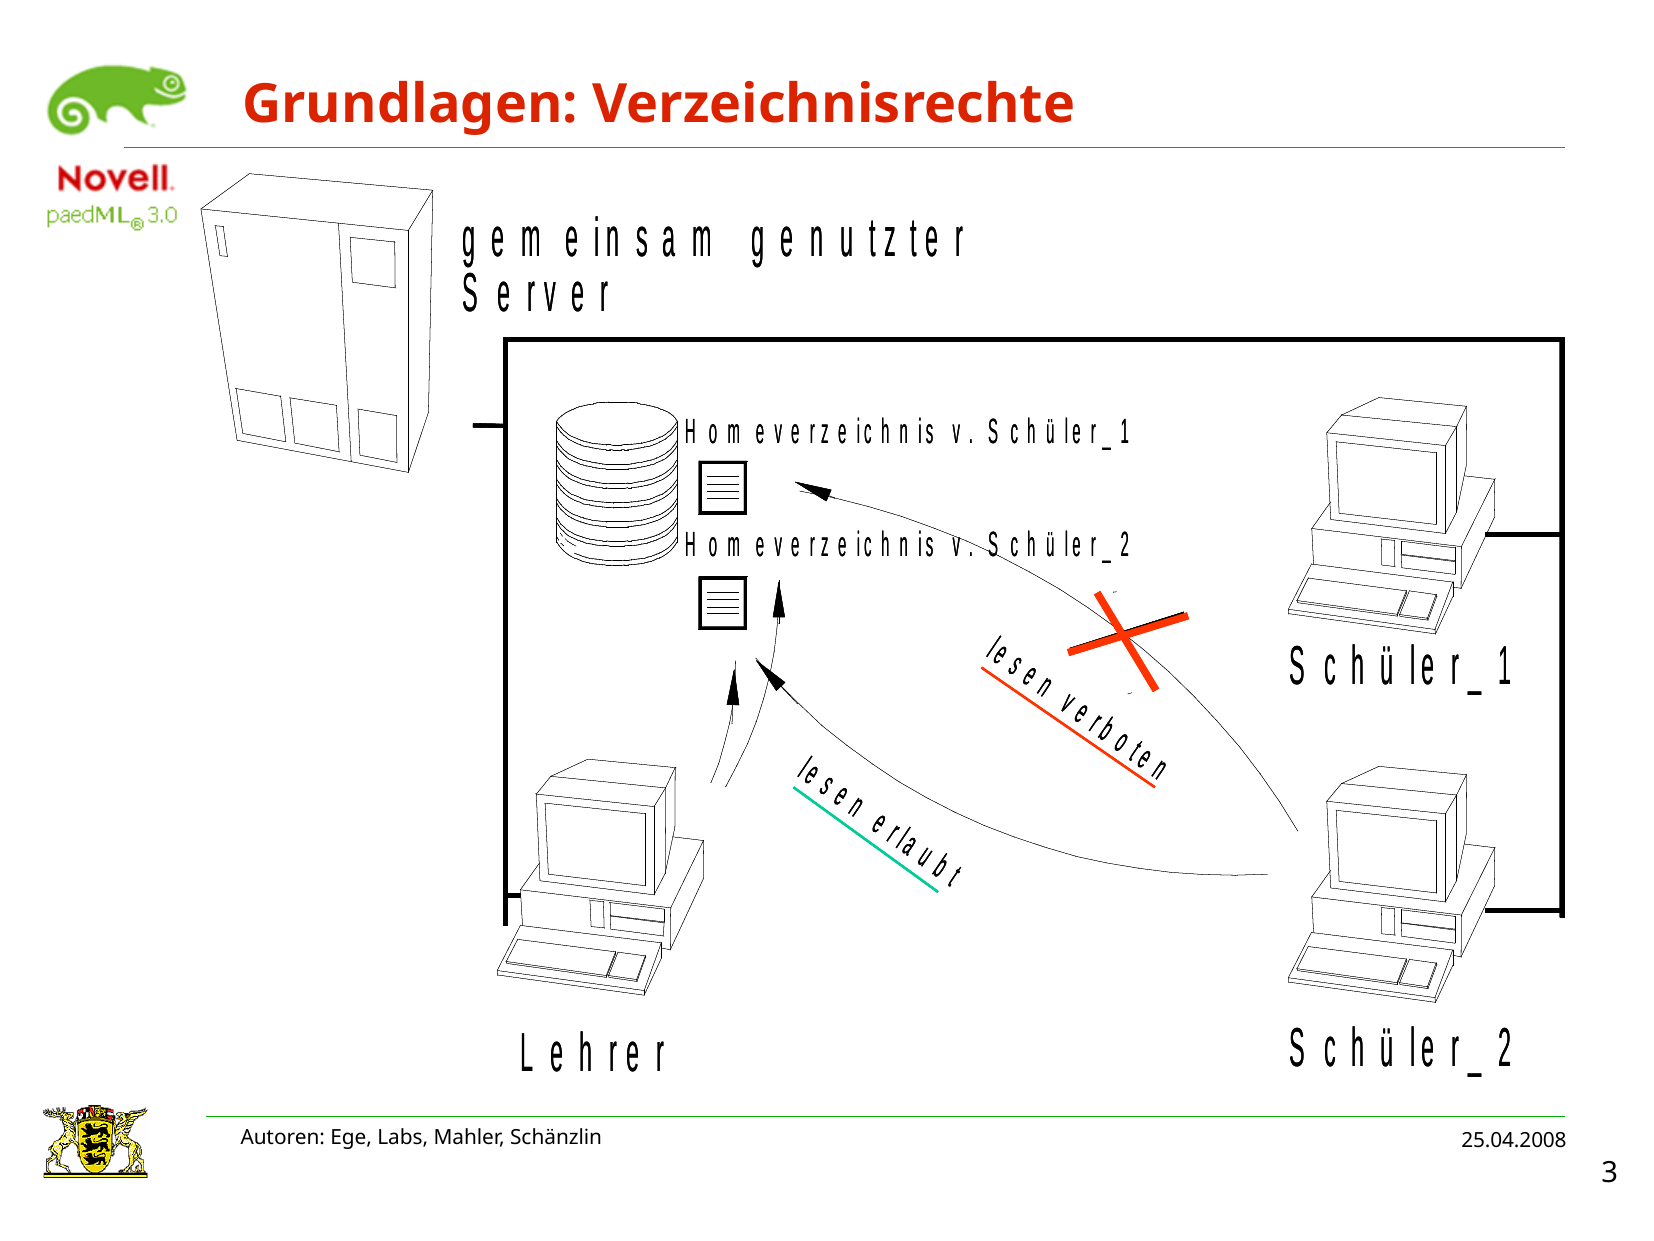

# Grundlagen: Verzeichnisrechte
Autoren: Ege, Labs, Mahler, Schänzlin
25.04.2008
3